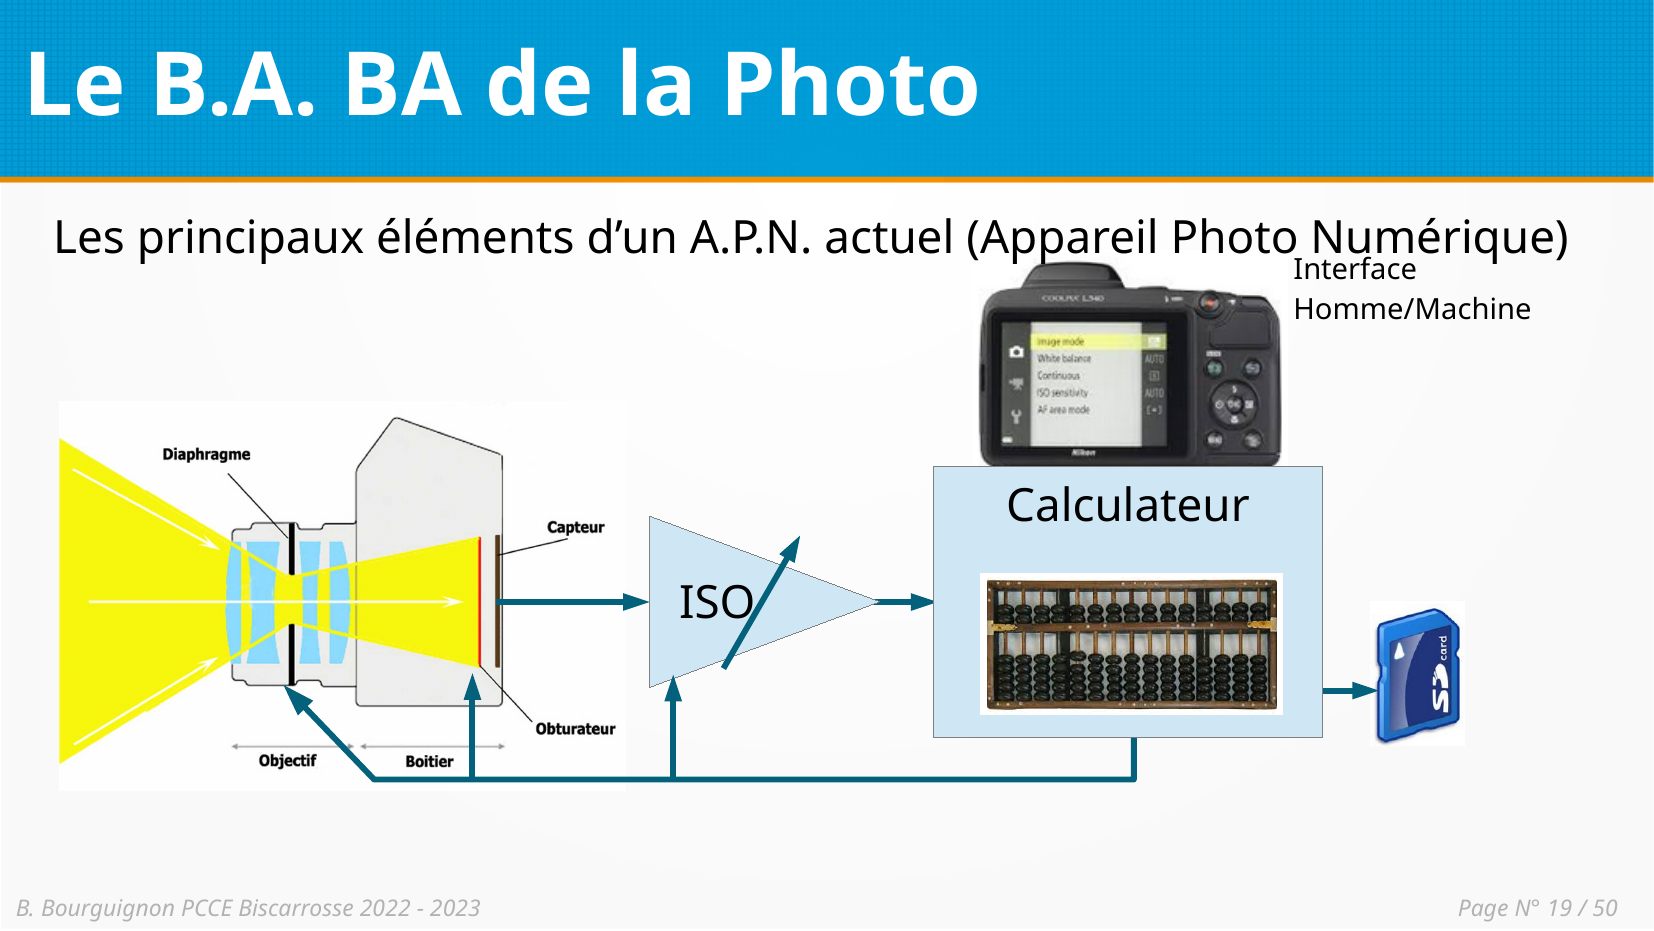

# Le B.A. BA de la Photo
Les principaux éléments d’un A.P.N. actuel (Appareil Photo Numérique)
Interface Homme/Machine
Calculateur
ISO